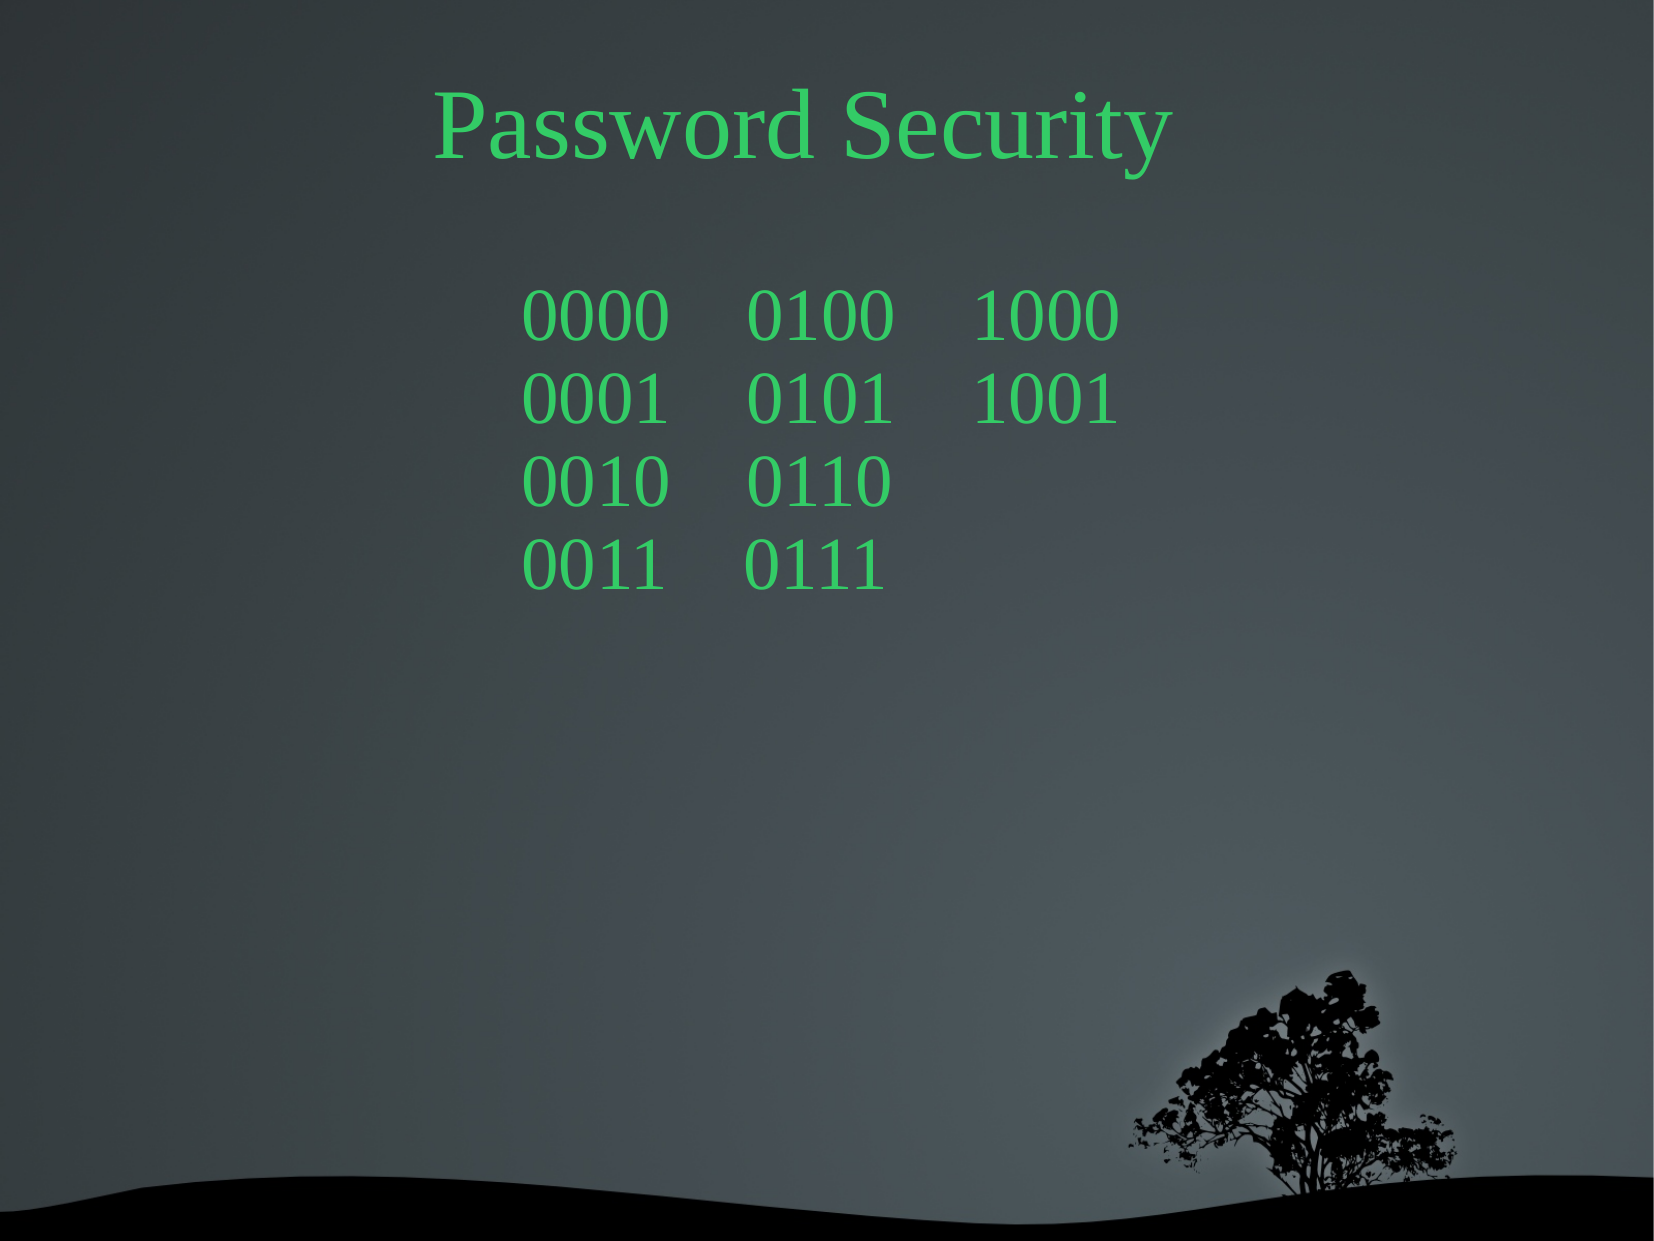

Password Security
0000 0100 1000
0001 0101 1001
0010 0110
0011 0111